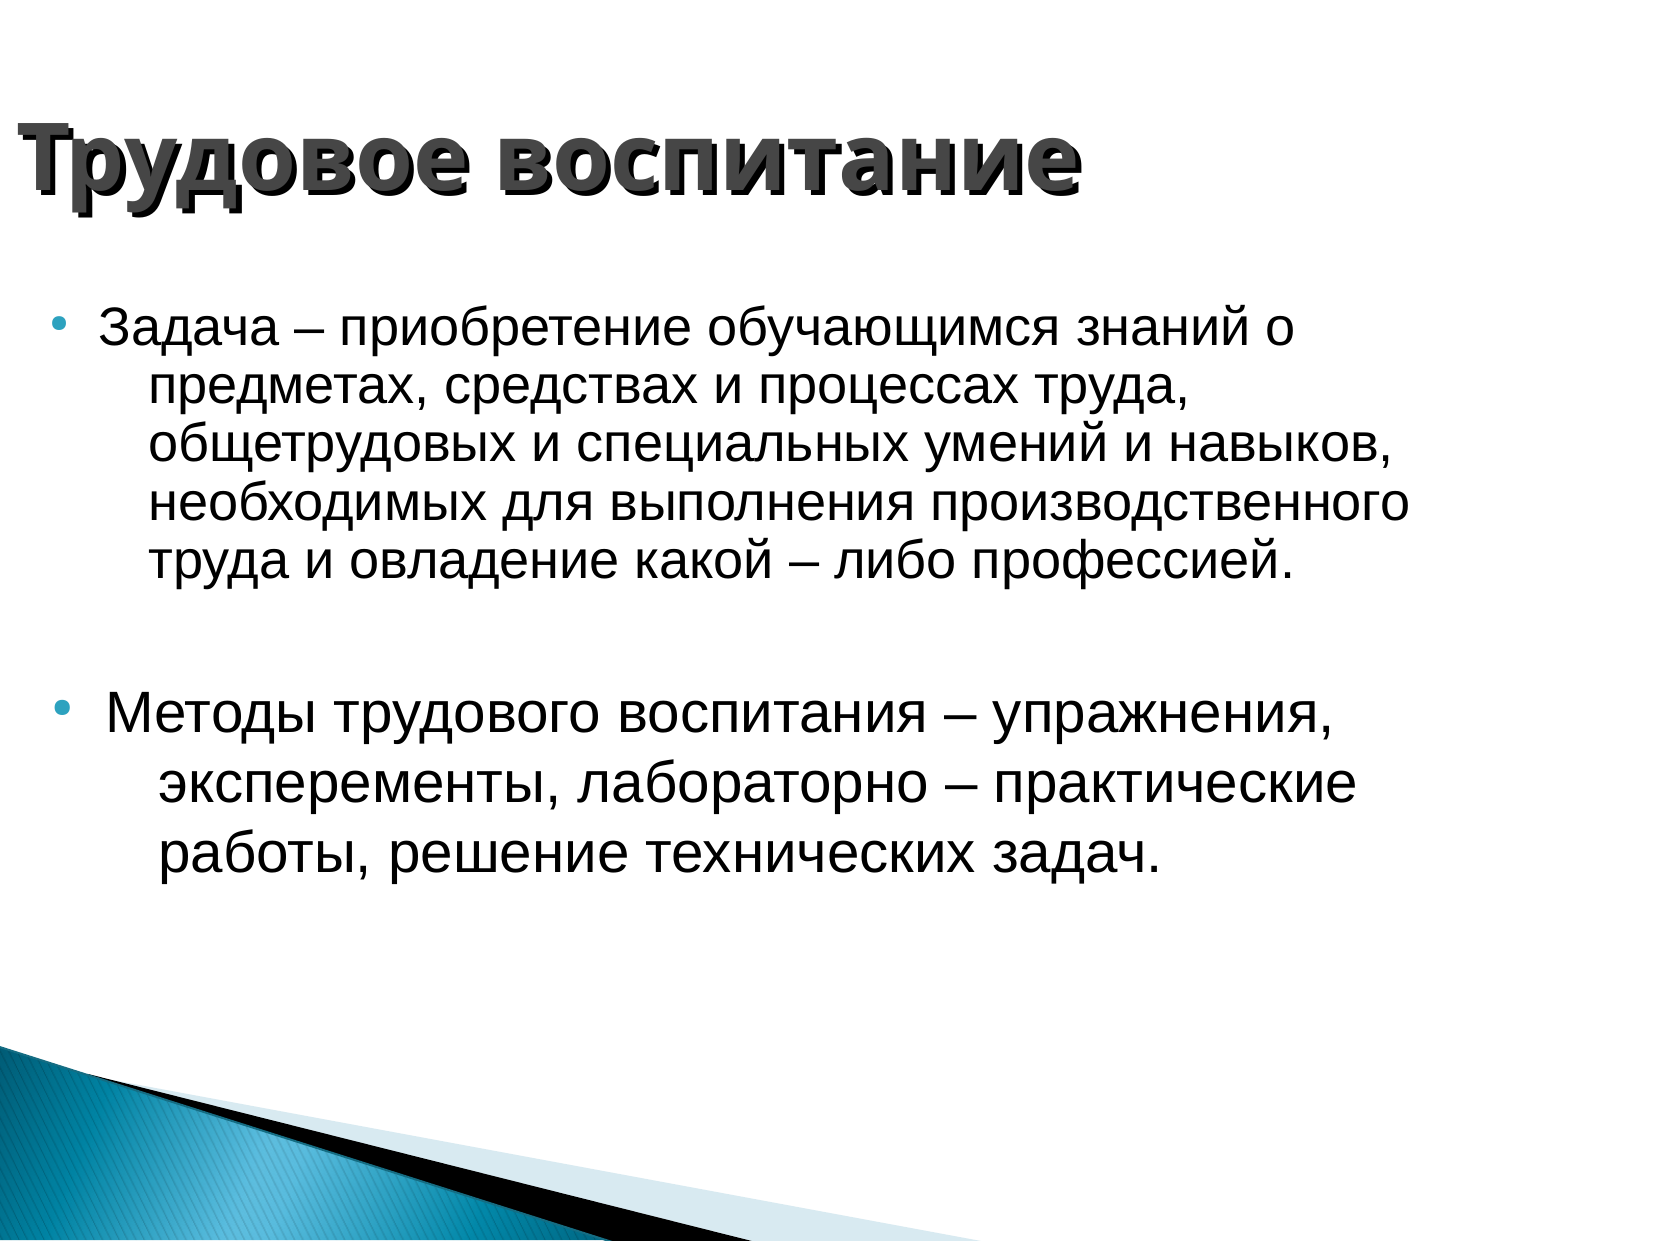

# Трудовое воспитание
Задача – приобретение обучающимся знаний о предметах, средствах и процессах труда, общетрудовых и специальных умений и навыков, необходимых для выполнения производственного труда и овладение какой – либо профессией.
Методы трудового воспитания – упражнения, эксперементы, лабораторно – практические работы, решение технических задач.